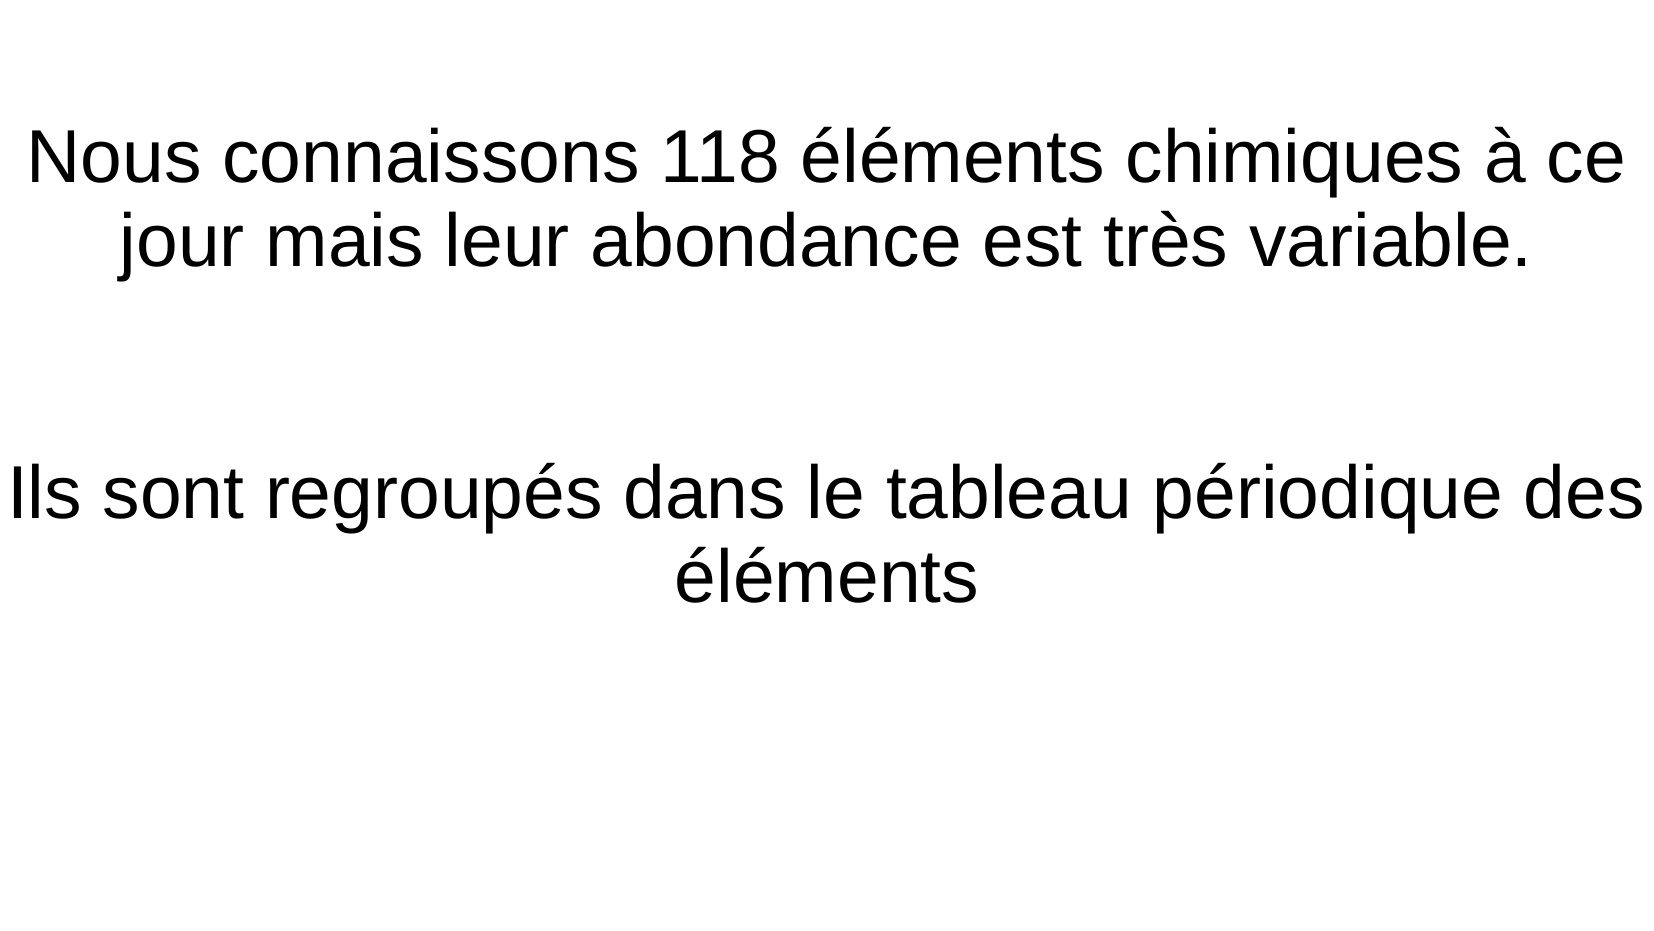

# Nous connaissons 118 éléments chimiques à ce jour mais leur abondance est très variable. Ils sont regroupés dans le tableau périodique des éléments